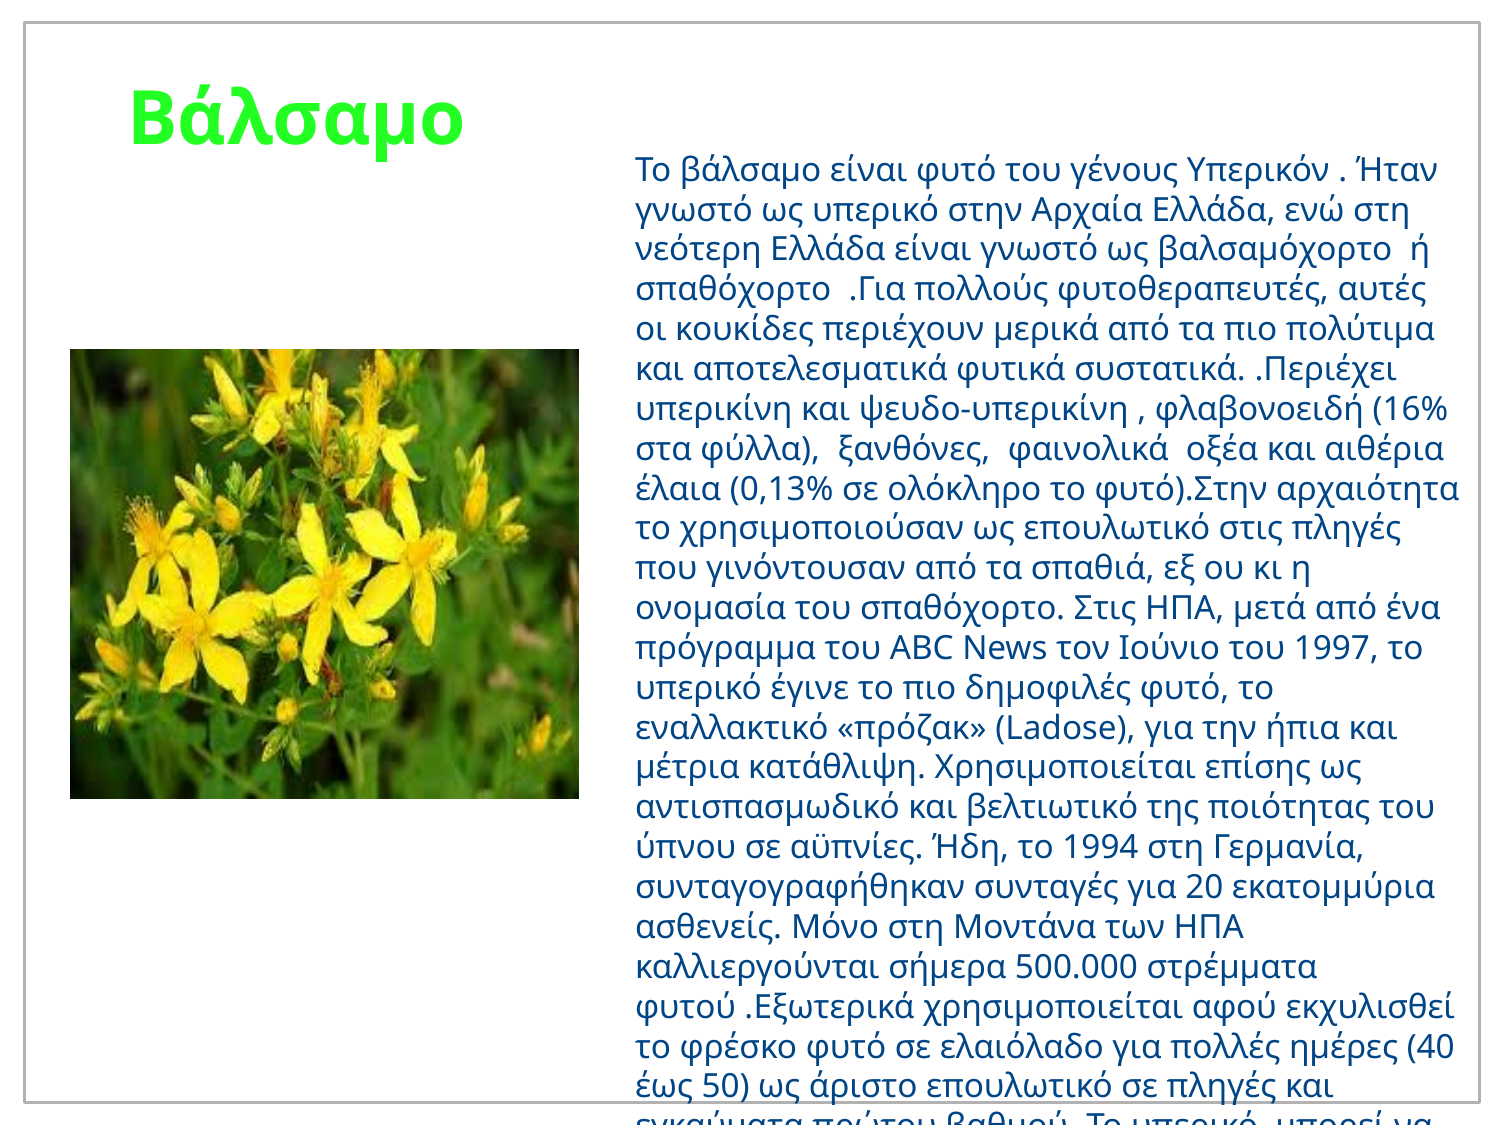

# Βάλσαμο
Το βάλσαμο είναι φυτό του γένους Υπερικόν . Ήταν γνωστό ως υπερικό στην Αρχαία Ελλάδα, ενώ στη νεότερη Ελλάδα είναι γνωστό ως βαλσαμόχορτο ή σπαθόχορτο .Για πολλούς φυτοθεραπευτές, αυτές οι κουκίδες περιέχουν μερικά από τα πιο πολύτιμα και αποτελεσματικά φυτικά συστατικά. .Περιέχει υπερικίνη και ψευδο-υπερικίνη , φλαβονοειδή (16% στα φύλλα), ξανθόνες, φαινολικά οξέα και αιθέρια έλαια (0,13% σε ολόκληρο το φυτό).Στην αρχαιότητα το χρησιμοποιούσαν ως επουλωτικό στις πληγές που γινόντουσαν από τα σπαθιά, εξ ου κι η ονομασία του σπαθόχορτο. Στις ΗΠΑ, μετά από ένα πρόγραμμα του ABC News τον Ιούνιο του 1997, το υπερικό έγινε το πιο δημοφιλές φυτό, το εναλλακτικό «πρόζακ» (Ladose), για την ήπια και μέτρια κατάθλιψη. Χρησιμοποιείται επίσης ως αντισπασμωδικό και βελτιωτικό της ποιότητας του ύπνου σε αϋπνίες. Ήδη, το 1994 στη Γερμανία, συνταγογραφήθηκαν συνταγές για 20 εκατομμύρια ασθενείς. Μόνο στη Μοντάνα των ΗΠΑ καλλιεργούνται σήμερα 500.000 στρέμματα φυτού .Εξωτερικά χρησιμοποιείται αφού εκχυλισθεί το φρέσκο φυτό σε ελαιόλαδο για πολλές ημέρες (40 έως 50) ως άριστο επουλωτικό σε πληγές και εγκαύματα πρώτου βαθμού. Το υπερικό μπορεί να επηρεάσει το ήπαρ προκαλώντας ευαισθησία στο φως.